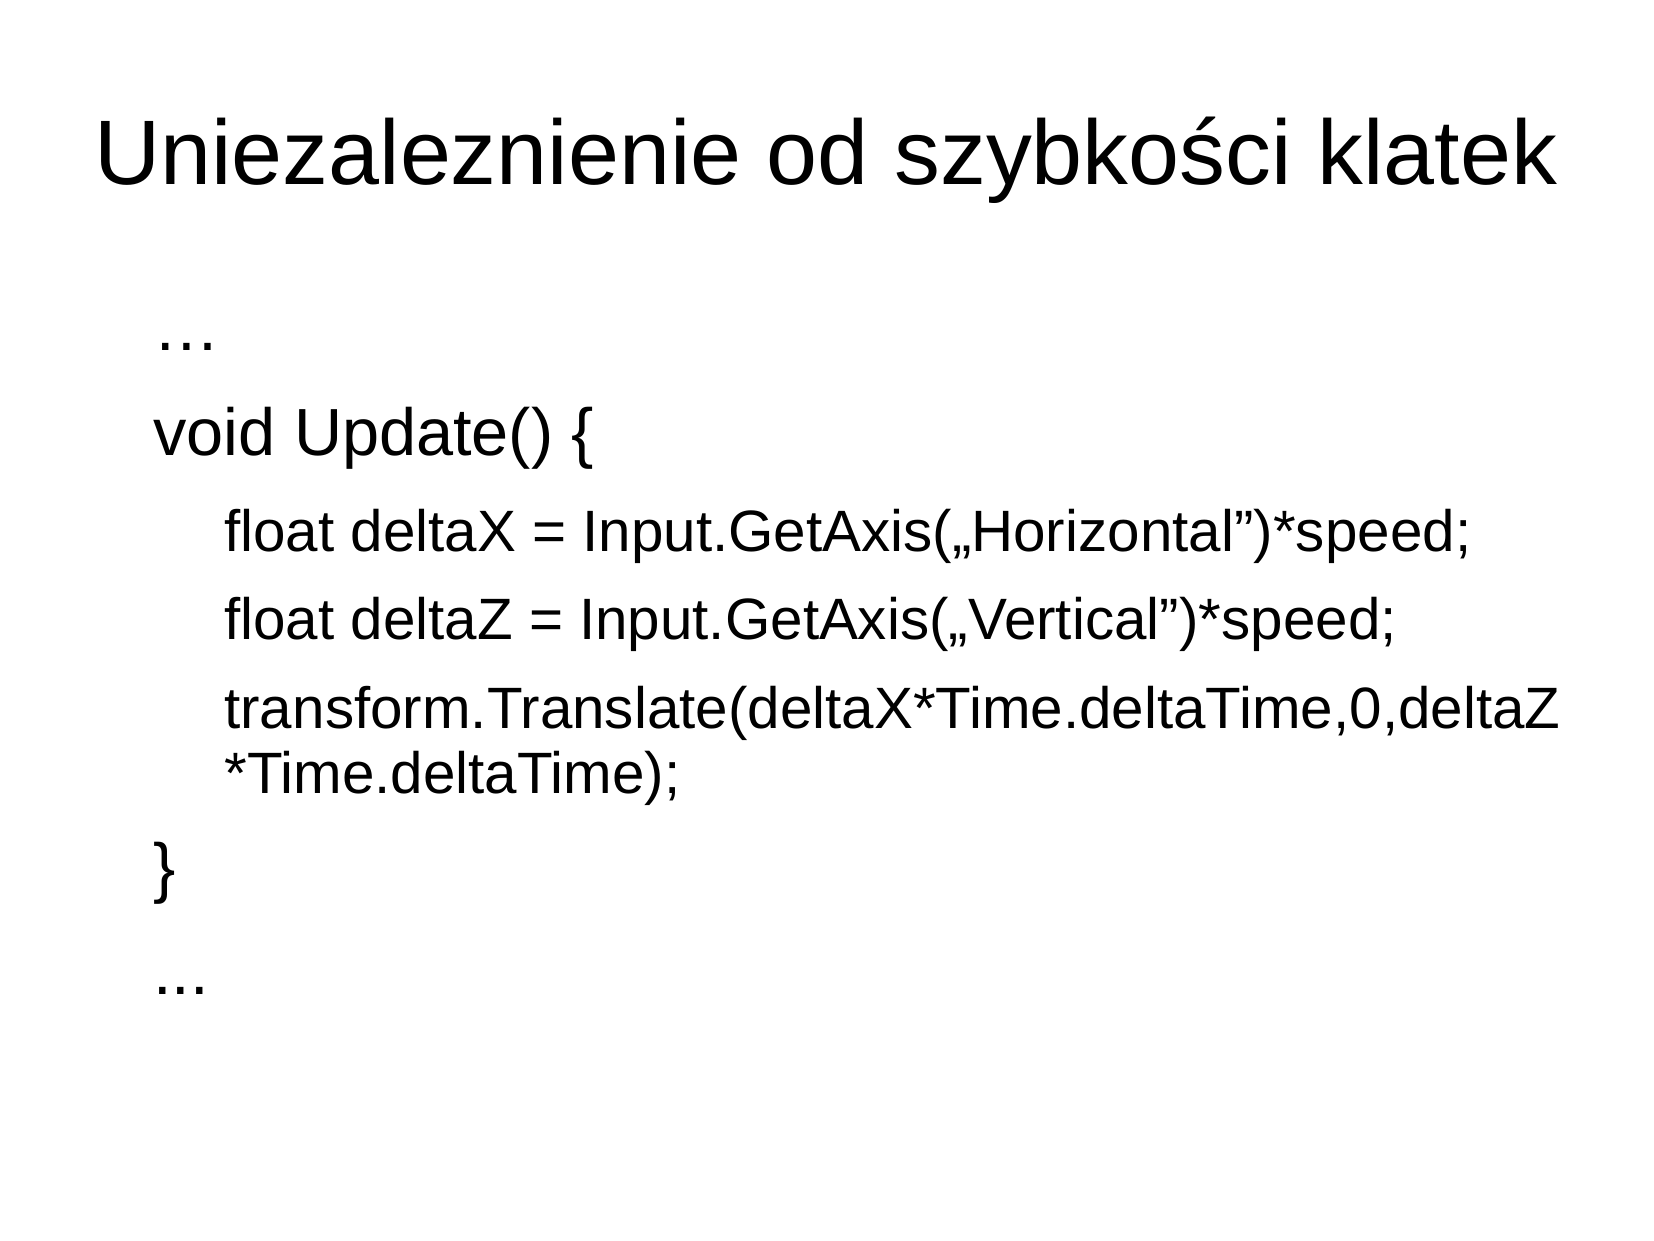

# Uniezaleznienie od szybkości klatek
…
void Update() {
float deltaX = Input.GetAxis(„Horizontal”)*speed;
float deltaZ = Input.GetAxis(„Vertical”)*speed;
transform.Translate(deltaX*Time.deltaTime,0,deltaZ*Time.deltaTime);
}
...